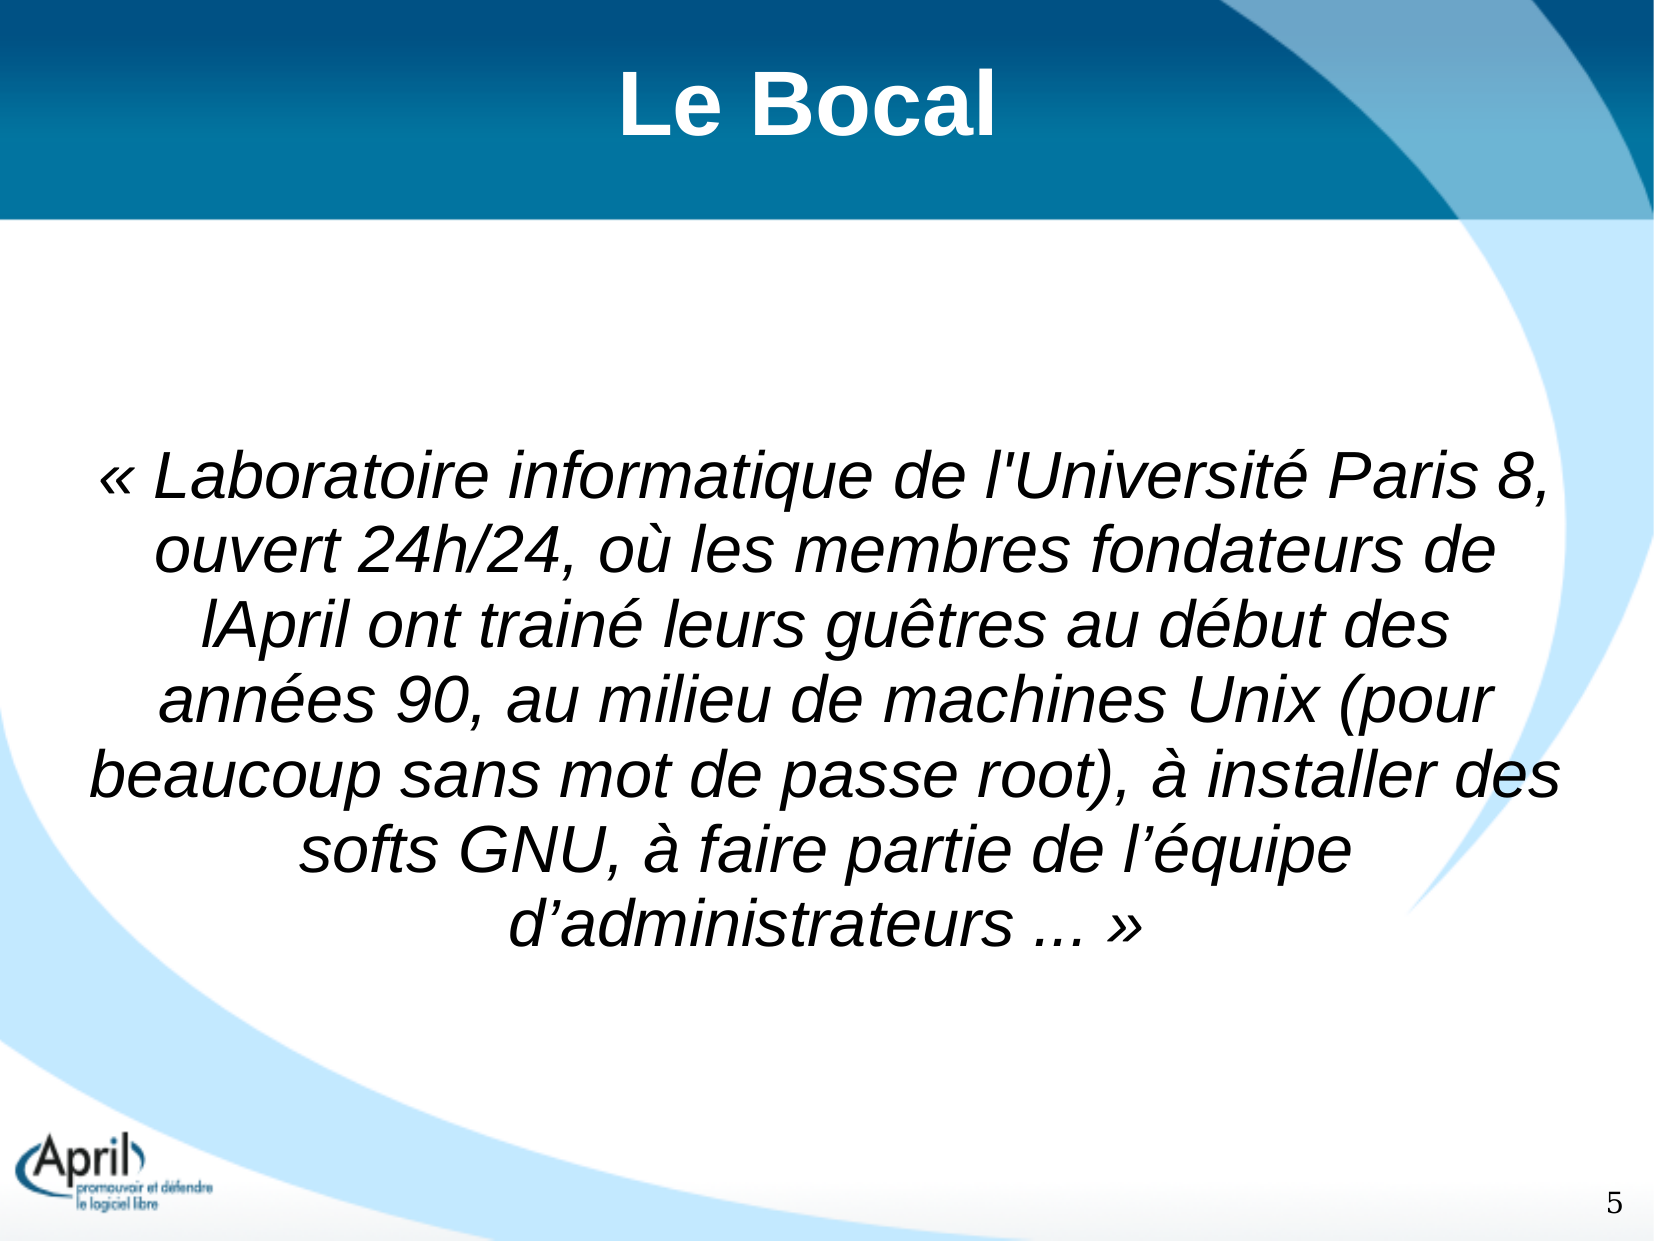

# Le Bocal
« Laboratoire informatique de l'Université Paris 8, ouvert 24h/24, où les membres fondateurs de lApril ont trainé leurs guêtres au début des années 90, au milieu de machines Unix (pour beaucoup sans mot de passe root), à installer des softs GNU, à faire partie de l’équipe d’administrateurs ... »
5